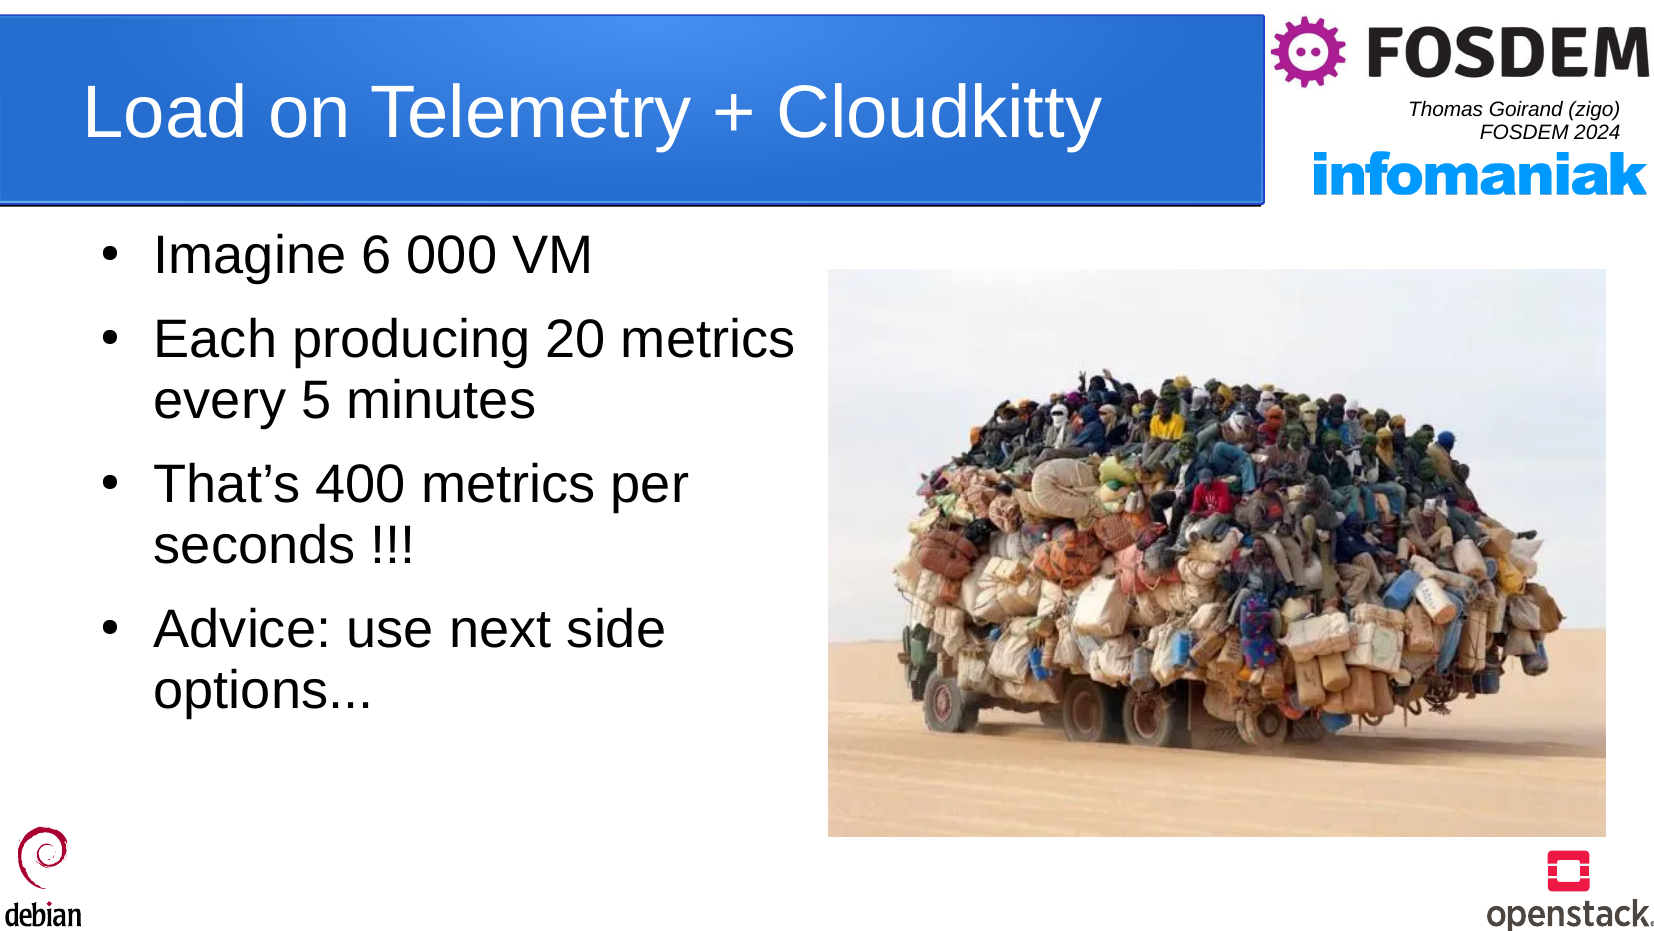

# Load on Telemetry + Cloudkitty
Imagine 6 000 VM
Each producing 20 metrics every 5 minutes
That’s 400 metrics per seconds !!!
Advice: use next side options...